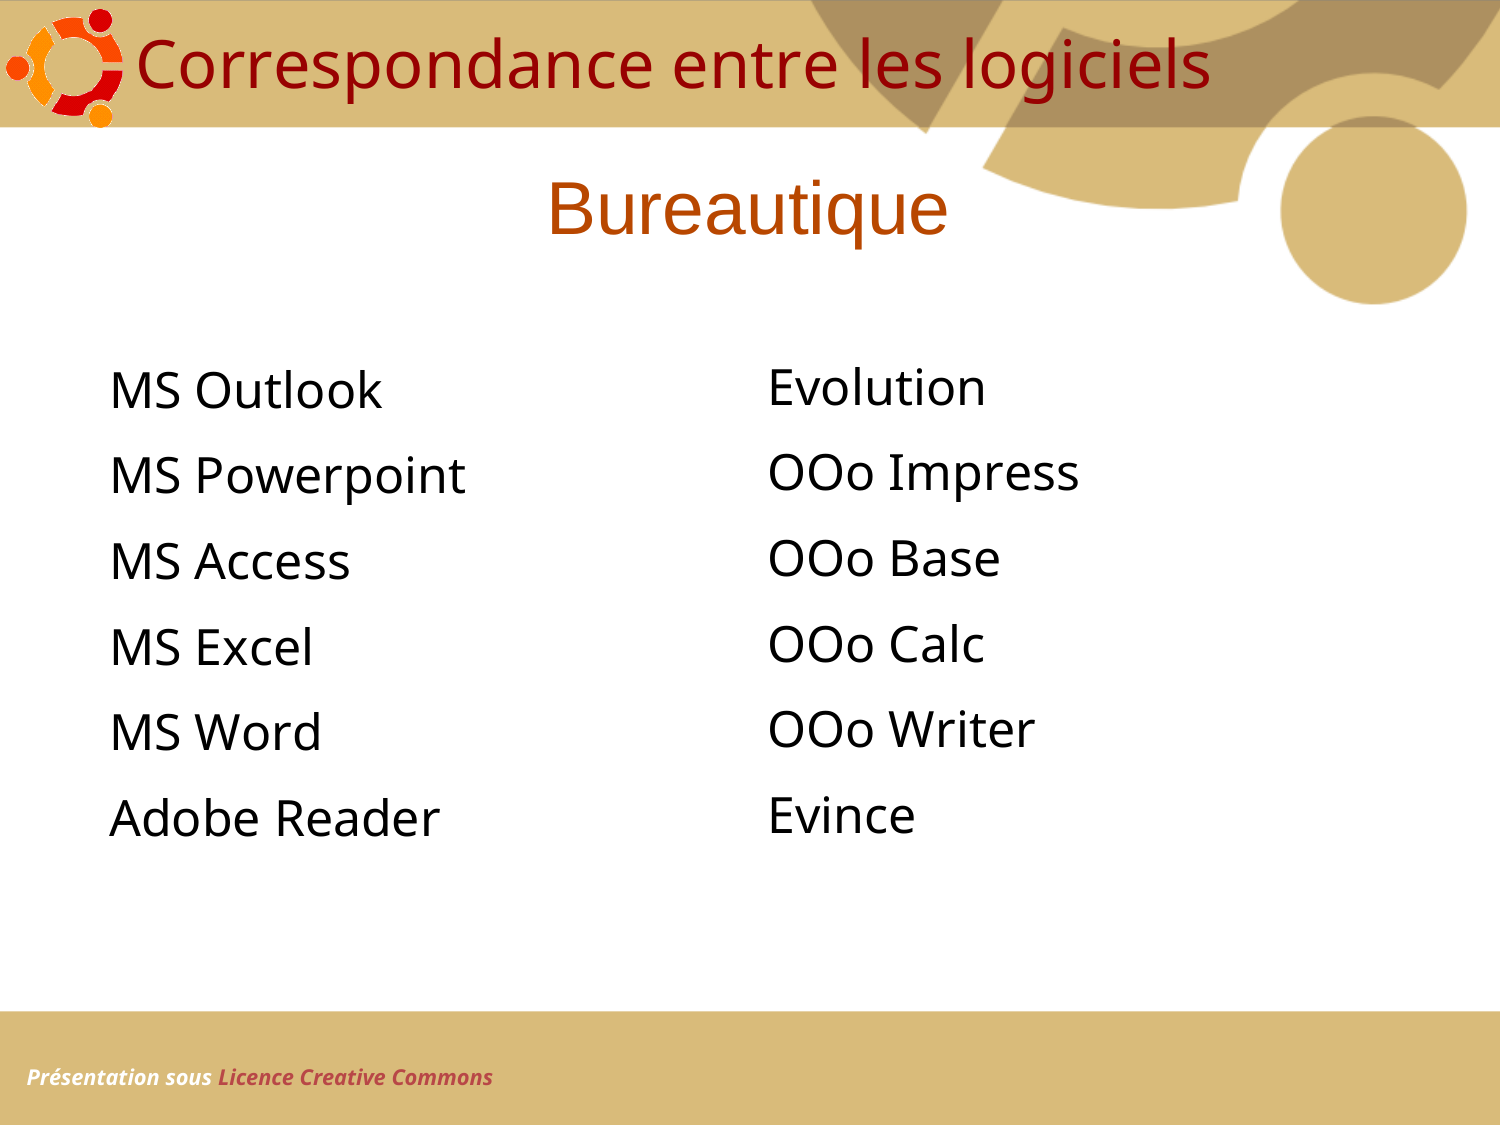

# Correspondance entre les logiciels
Bureautique
Evolution
OOo Impress
OOo Base
OOo Calc
OOo Writer
Evince
MS Outlook
MS Powerpoint
MS Access
MS Excel
MS Word
Adobe Reader